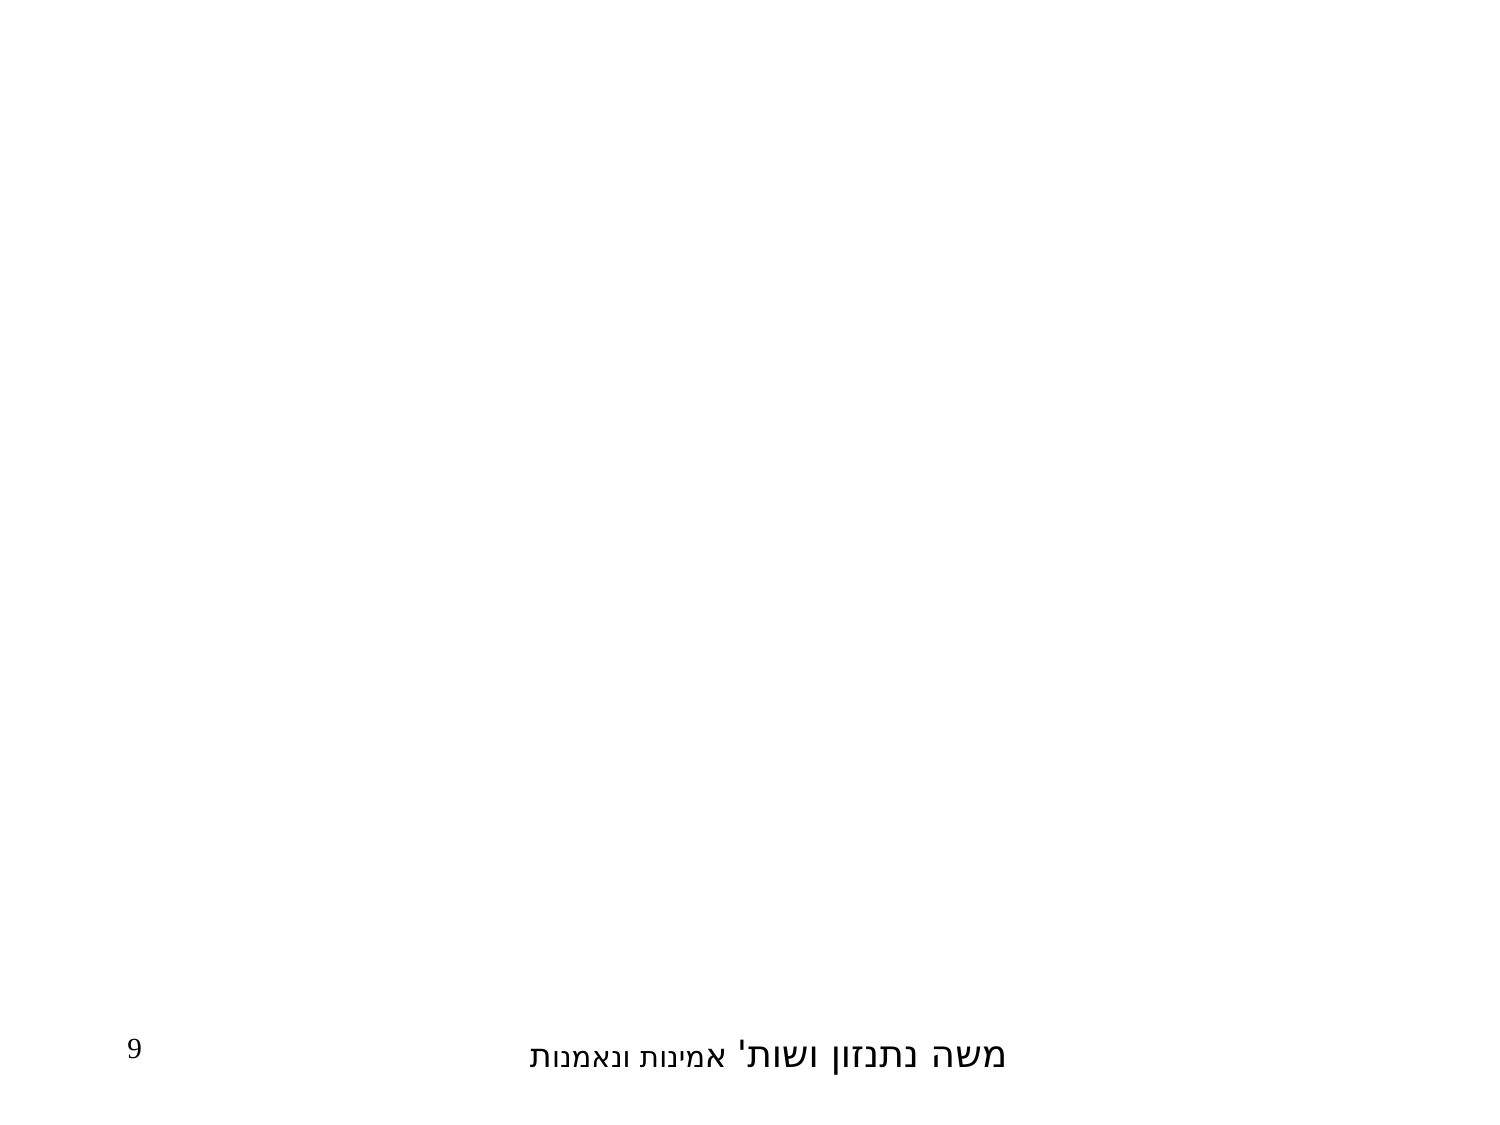

#
9
משה נתנזון ושות'- אמינות ונאמנות